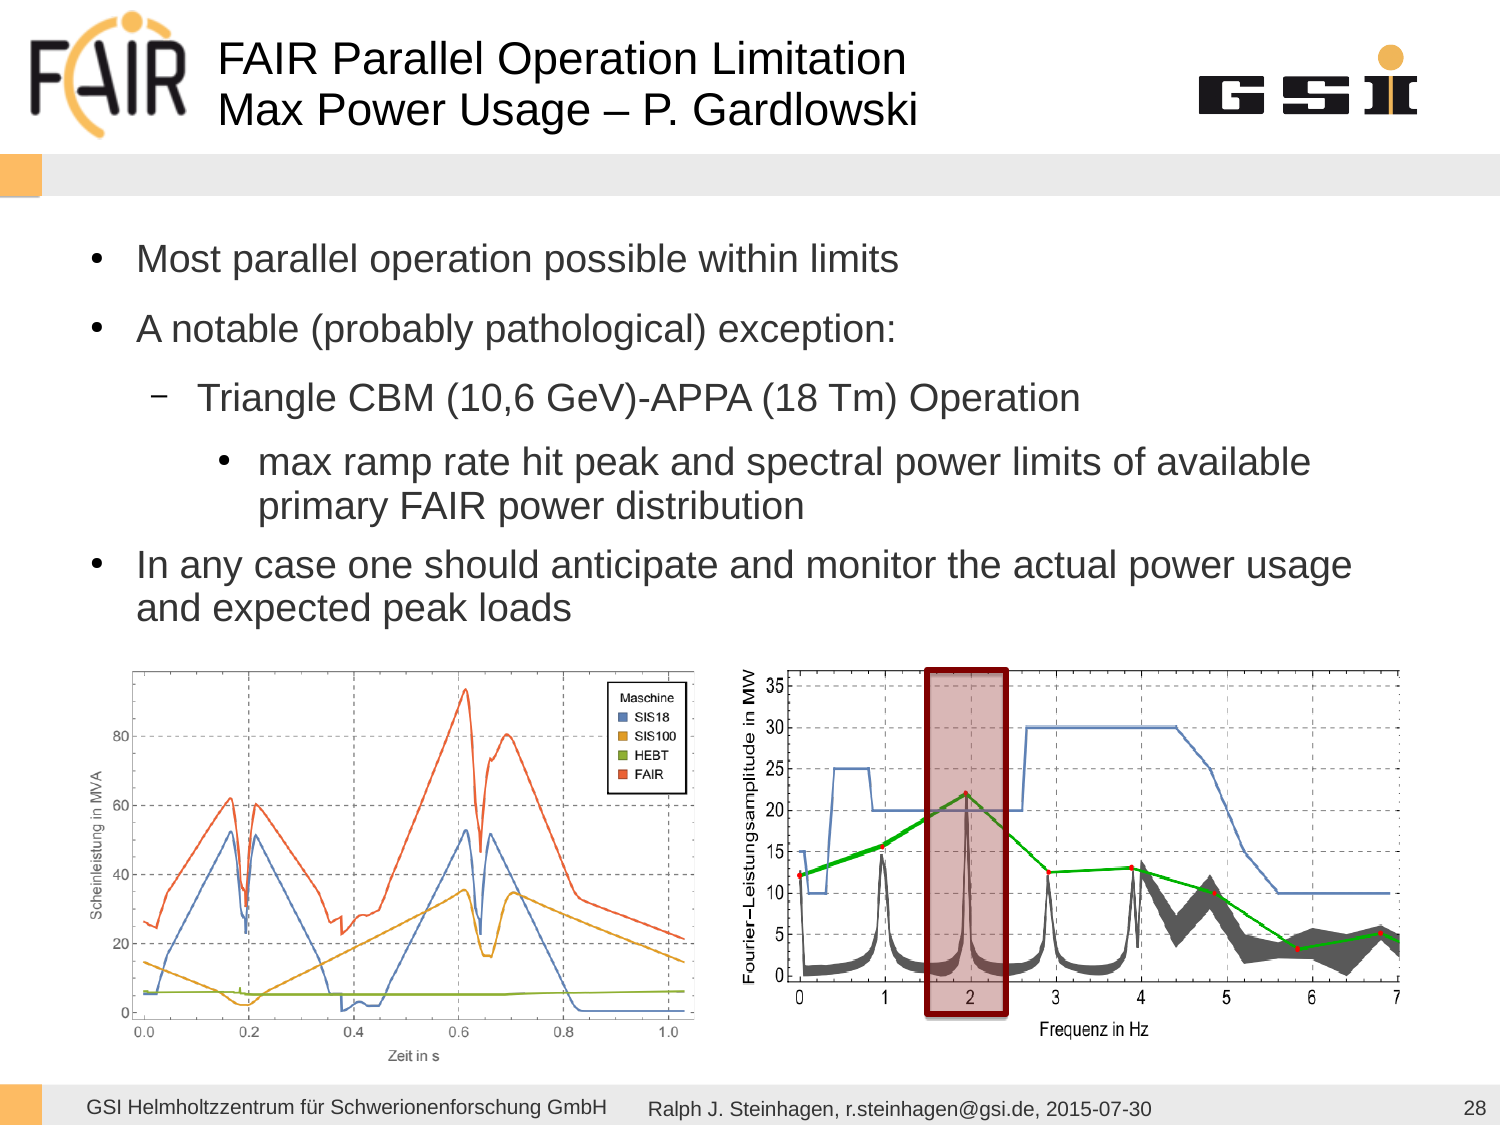

# FAIR Parallel Operation Limitation Max Power Usage – P. Gardlowski
Most parallel operation possible within limits
A notable (probably pathological) exception:
Triangle CBM (10,6 GeV)-APPA (18 Tm) Operation
max ramp rate hit peak and spectral power limits of available primary FAIR power distribution
In any case one should anticipate and monitor the actual power usage and expected peak loads